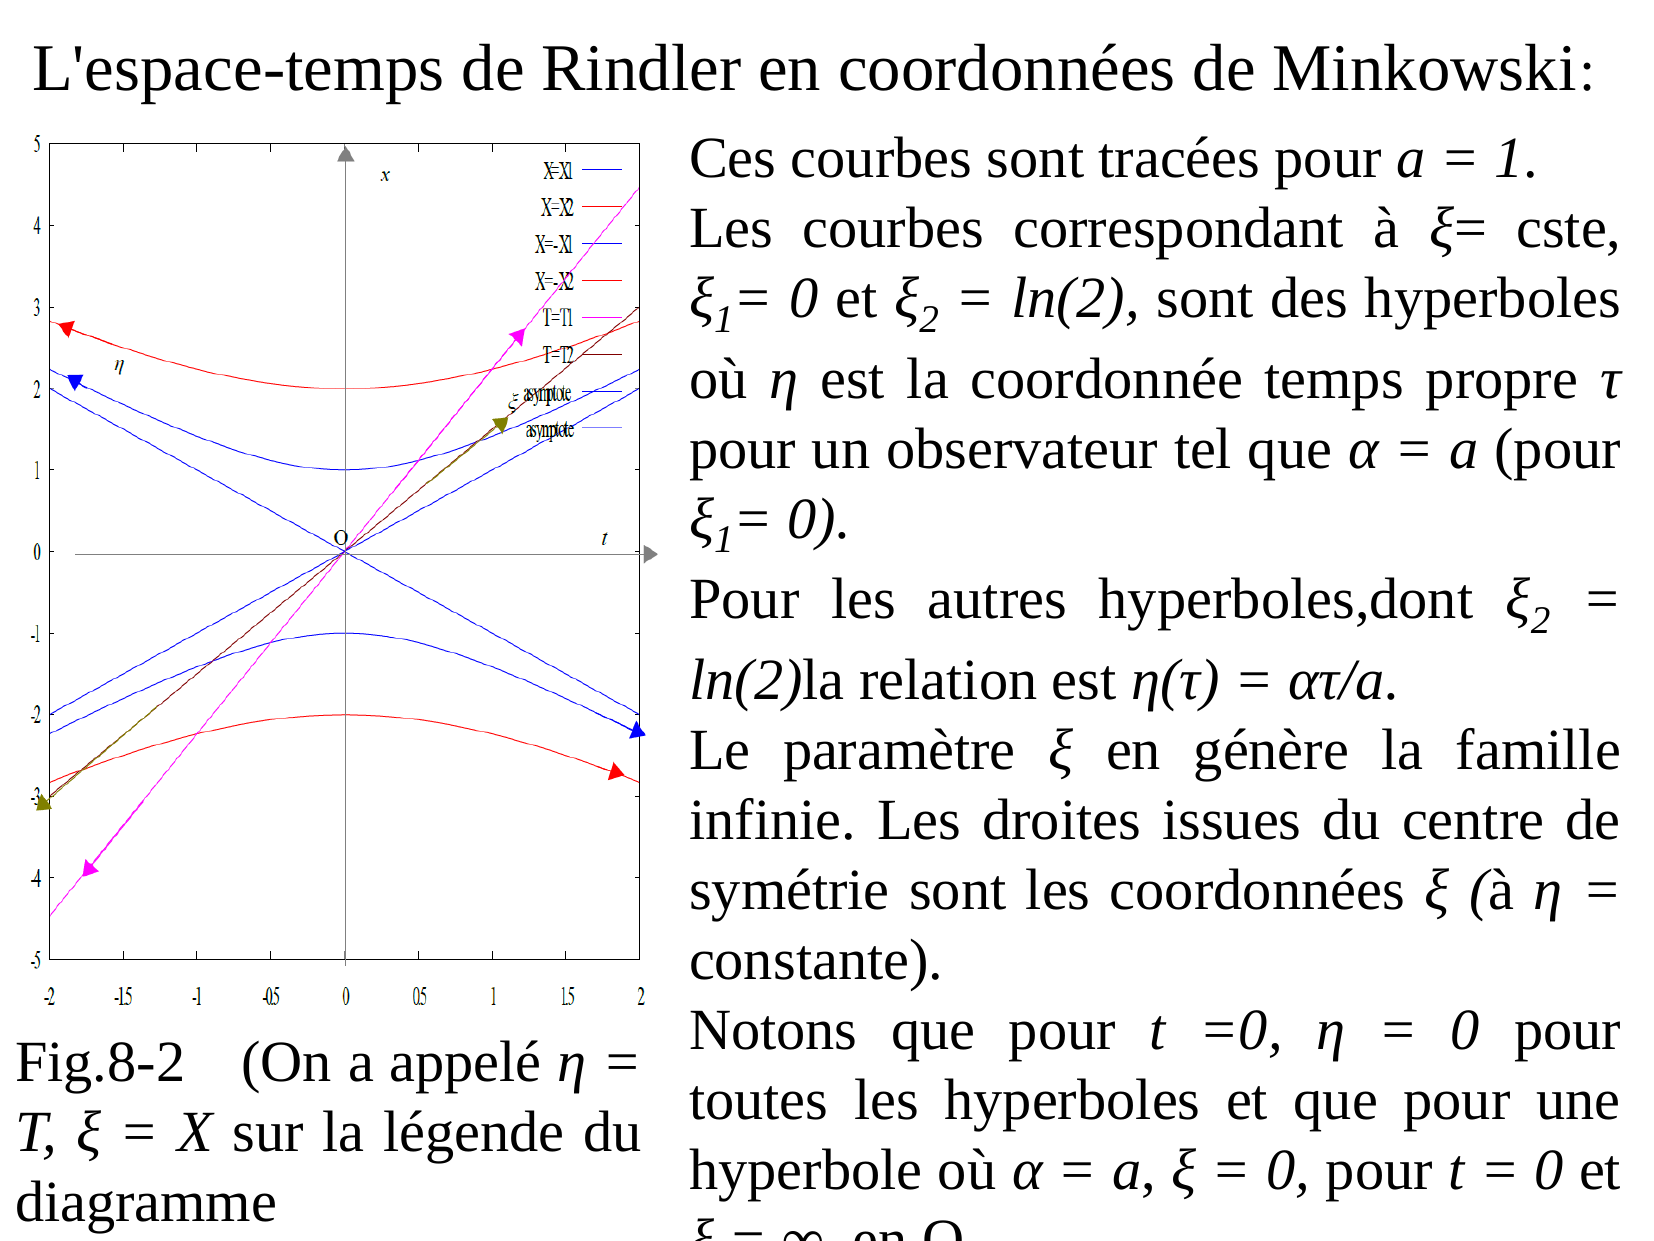

L'espace-temps de Rindler en coordonnées de Minkowski:
Ces courbes sont tracées pour a = 1.
Les courbes correspondant à ξ= cste, ξ1= 0 et ξ2 = ln(2), sont des hyperboles où η est la coordonnée temps propre τ pour un observateur tel que α = a (pour ξ1= 0).
Pour les autres hyperboles,dont ξ2 = ln(2)la relation est η(τ) = ατ/a.
Le paramètre ξ en génère la famille infinie. Les droites issues du centre de symétrie sont les coordonnées ξ (à η = constante).
Notons que pour t =0, η = 0 pour toutes les hyperboles et que pour une hyperbole où α = a, ξ = 0, pour t = 0 et ξ = ∞, en O.
Fig.8-2 	(On a appelé η = T, ξ = X sur la légende du diagramme